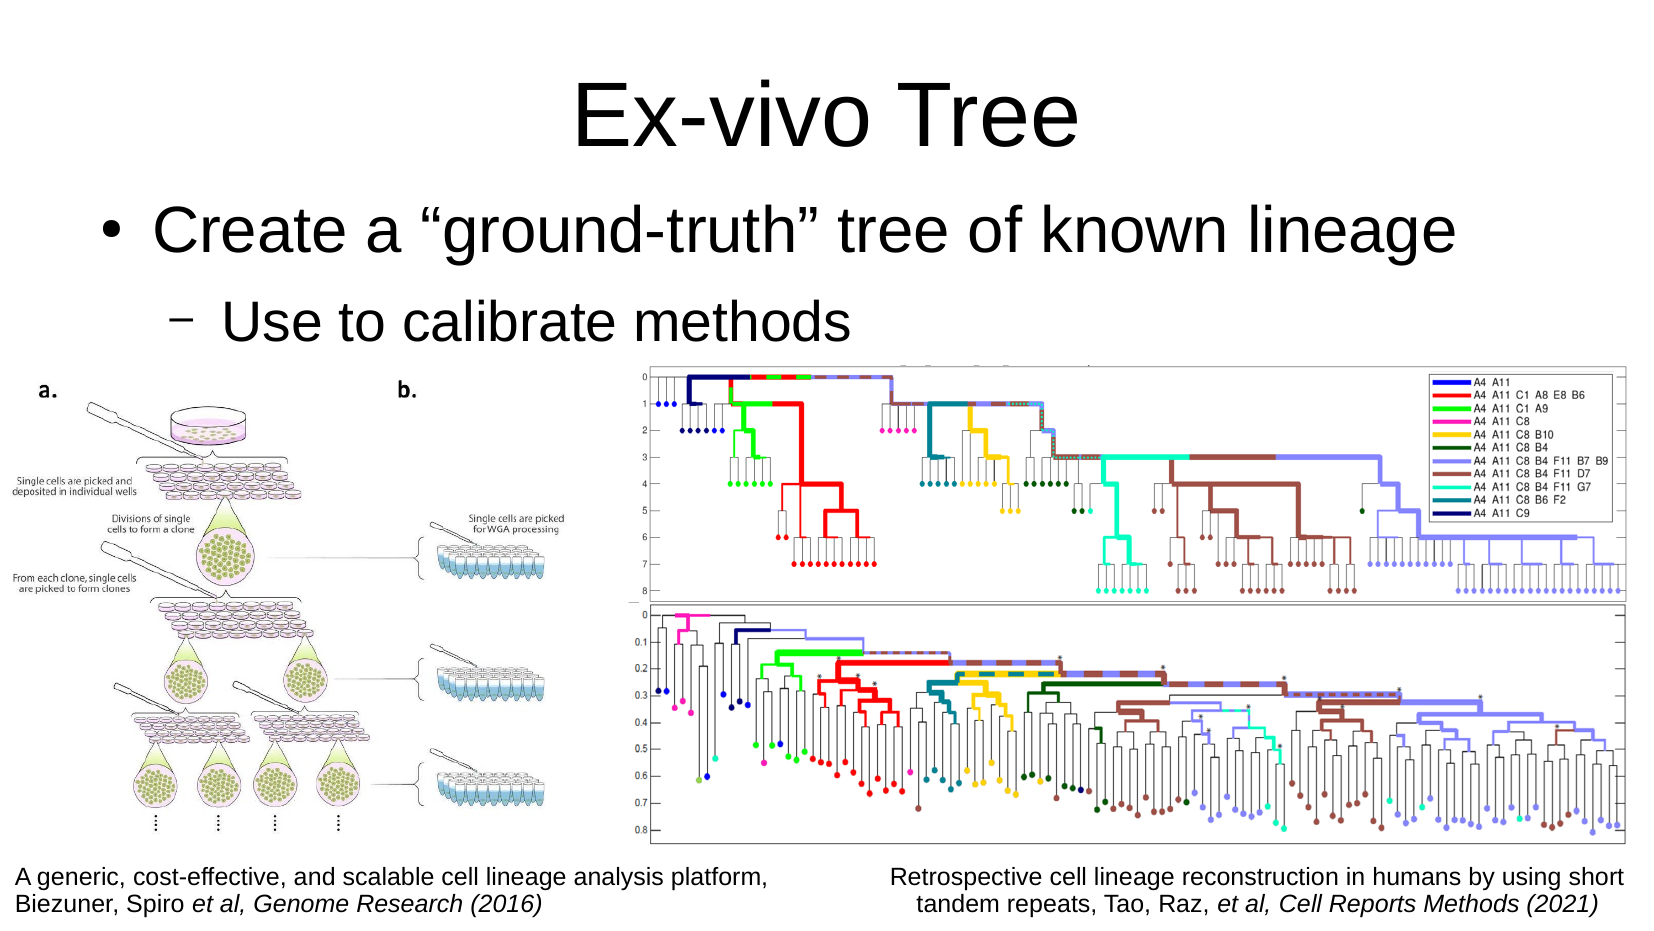

# Ex-vivo Tree
Create a “ground-truth” tree of known lineage
Use to calibrate methods
A generic, cost-effective, and scalable cell lineage analysis platform, Biezuner, Spiro et al, Genome Research (2016)
Retrospective cell lineage reconstruction in humans by using short tandem repeats, Tao, Raz, et al, Cell Reports Methods (2021)